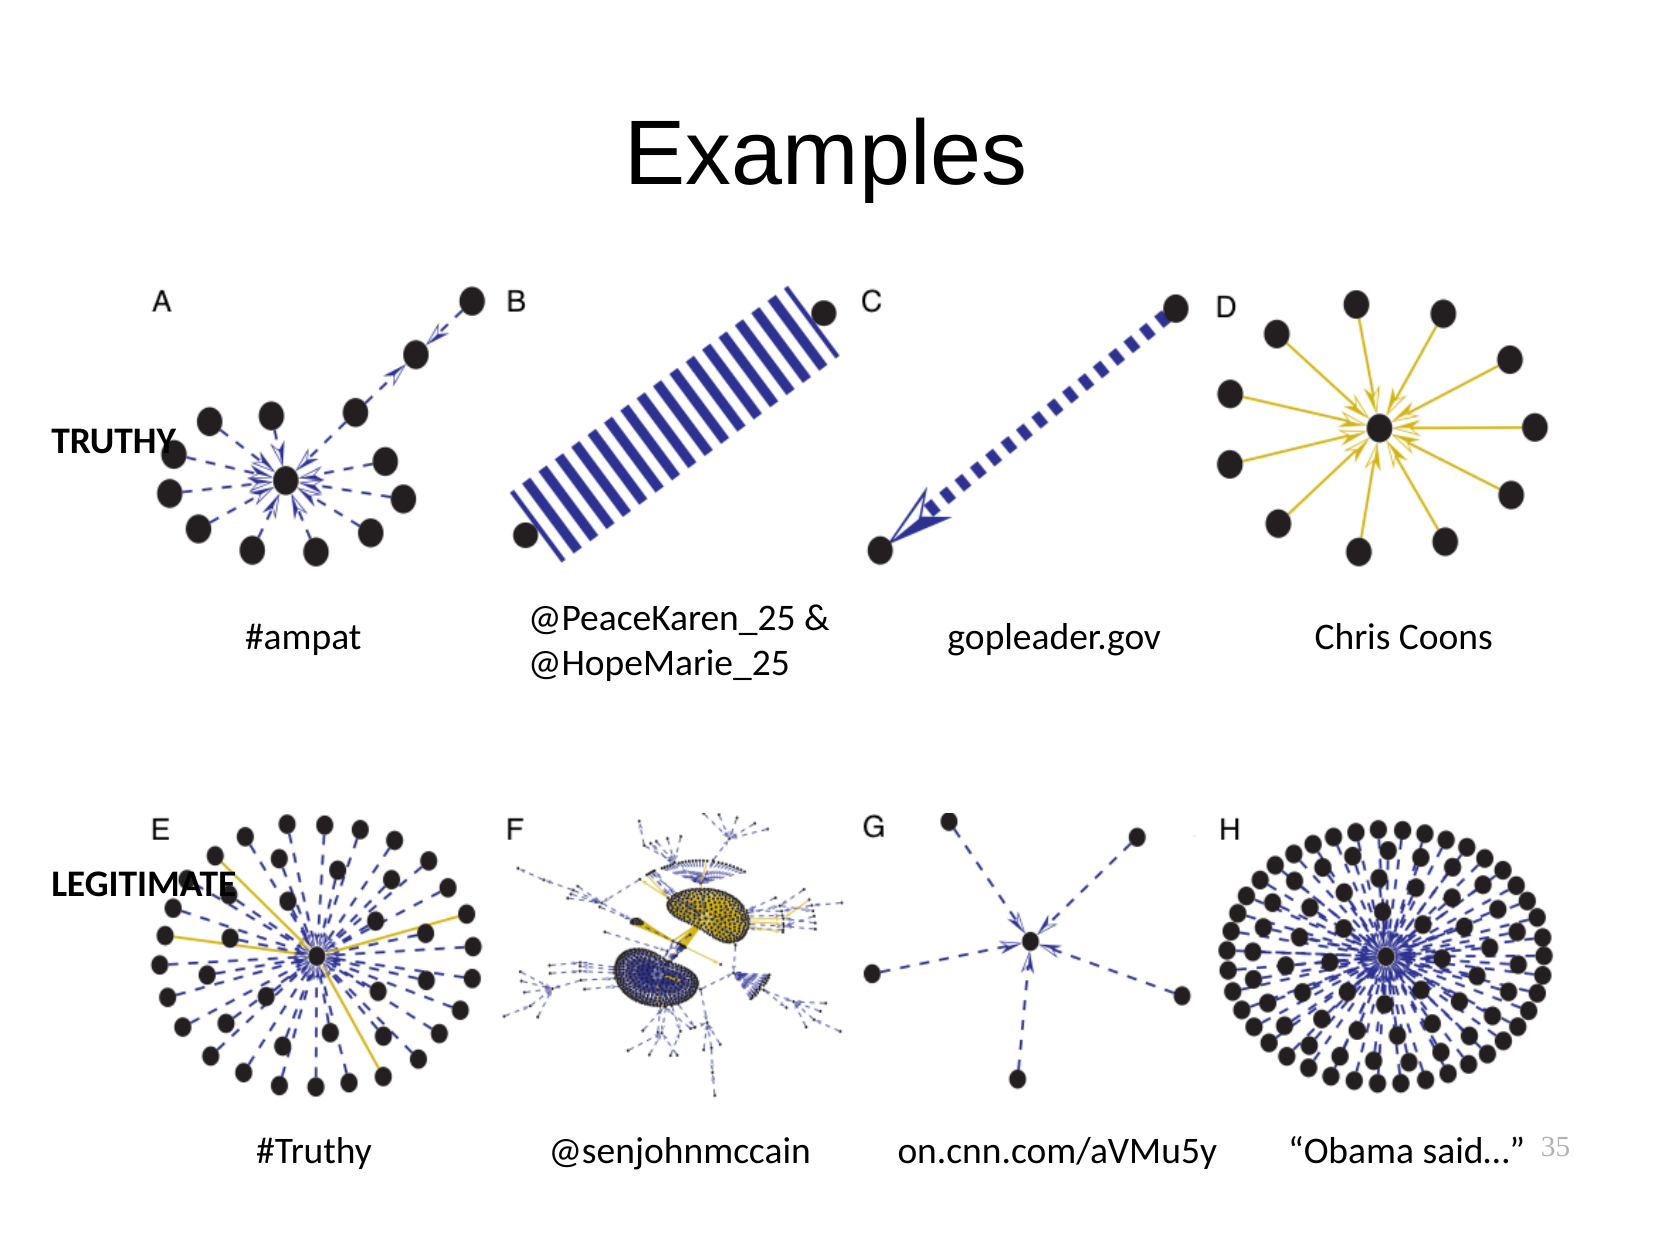

# Examples
TRUTHY
@PeaceKaren_25 &
@HopeMarie_25
#ampat
gopleader.gov
Chris Coons
LEGITIMATE
#Truthy
@senjohnmccain
on.cnn.com/aVMu5y
“Obama said…”
35